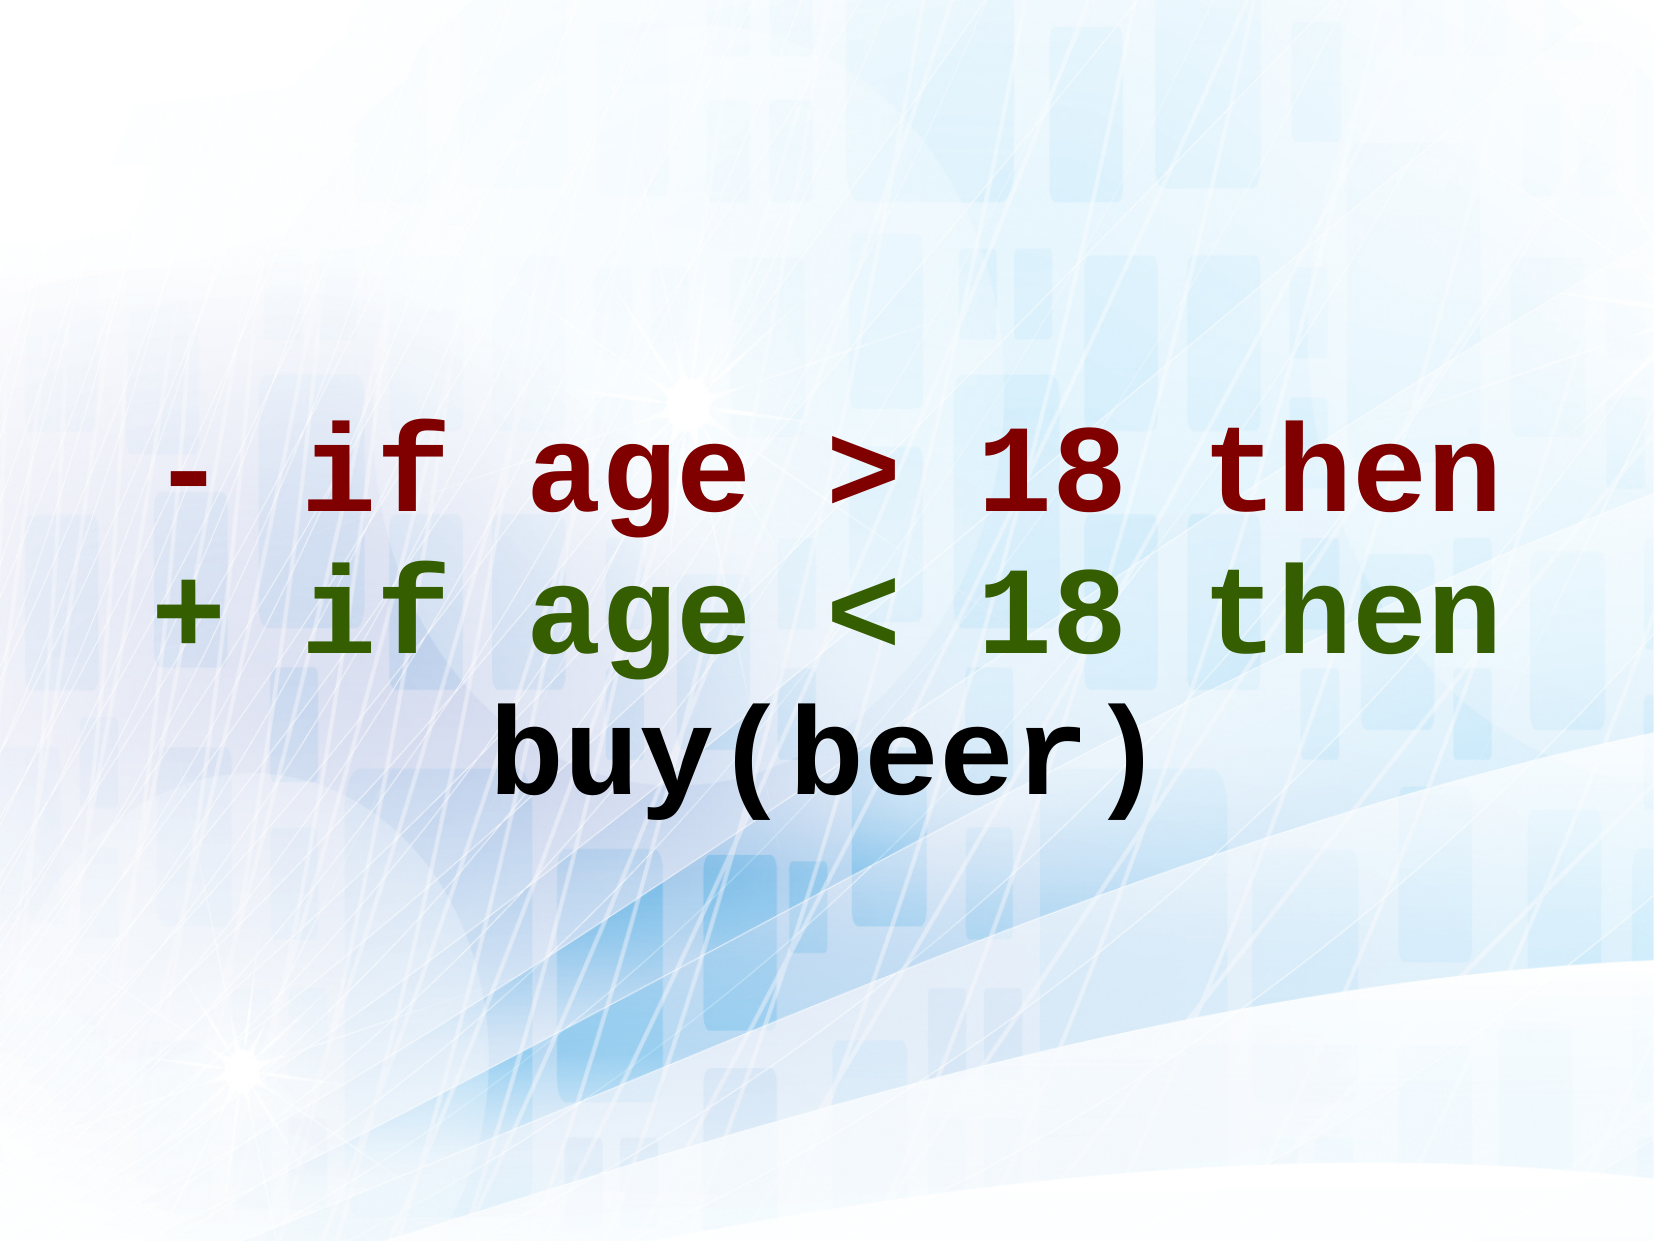

# - if age > 18 then + if age < 18 then buy(beer)